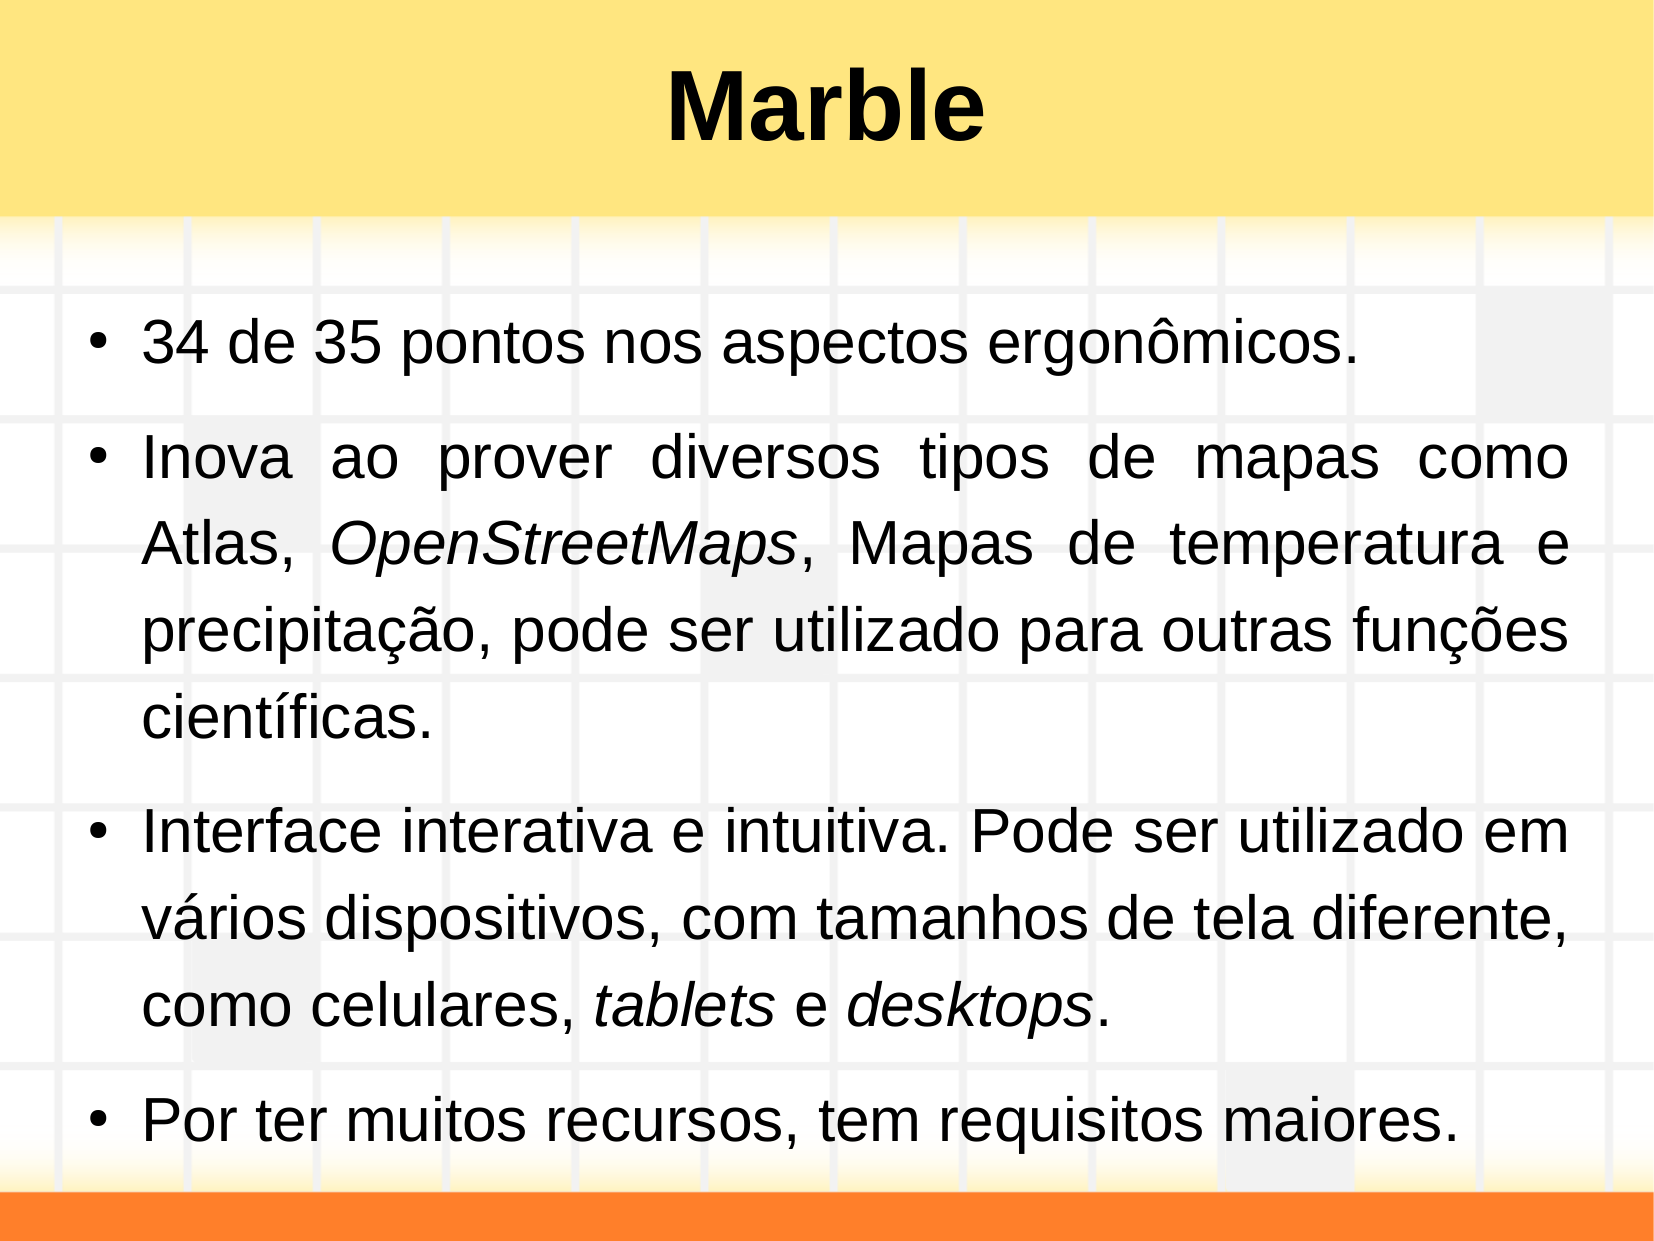

# Marble
34 de 35 pontos nos aspectos ergonômicos.
Inova ao prover diversos tipos de mapas como Atlas, OpenStreetMaps, Mapas de temperatura e precipitação, pode ser utilizado para outras funções científicas.
Interface interativa e intuitiva. Pode ser utilizado em vários dispositivos, com tamanhos de tela diferente, como celulares, tablets e desktops.
Por ter muitos recursos, tem requisitos maiores.